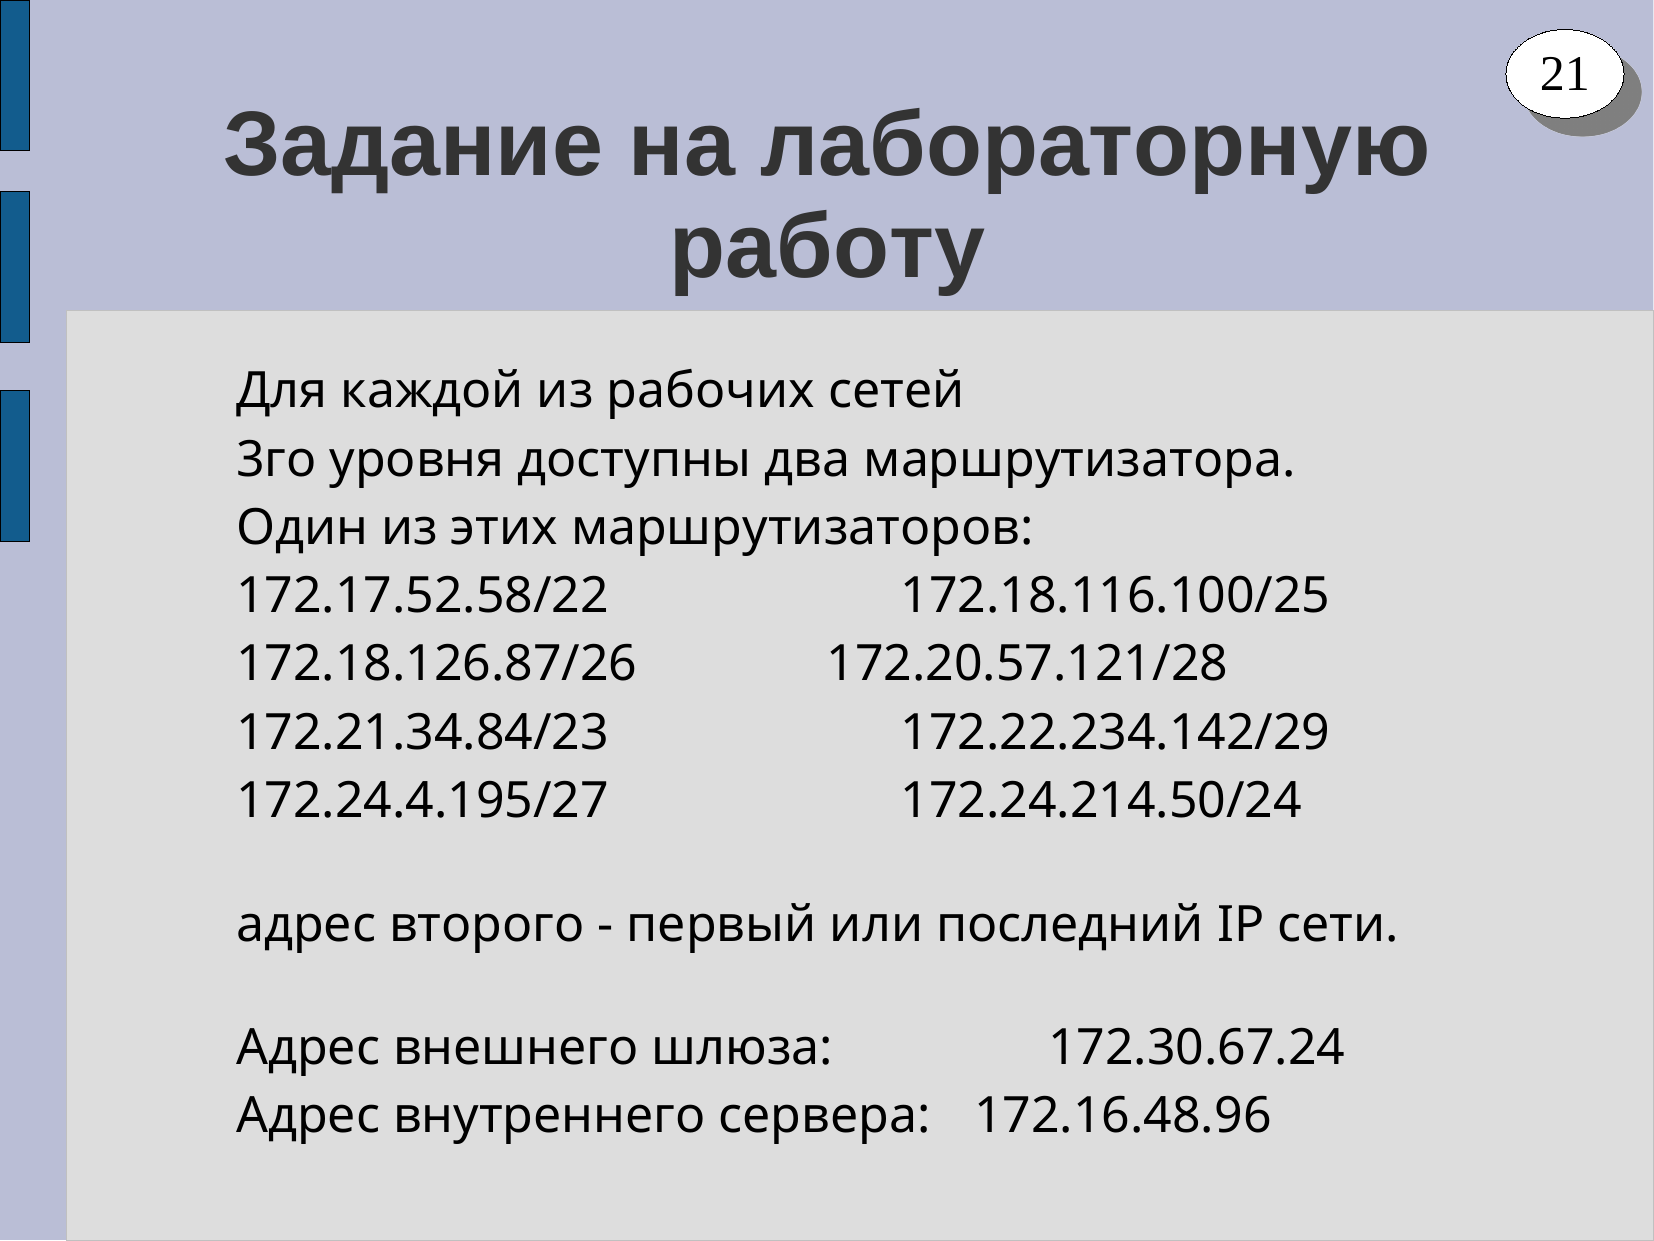

21
# Задание на лабораторную работу
Для каждой из рабочих сетей
3го уровня доступны два маршрутизатора.
Один из этих маршрутизаторов:
172.17.52.58/22				172.18.116.100/25
172.18.126.87/26			172.20.57.121/28
172.21.34.84/23				172.22.234.142/29
172.24.4.195/27				172.24.214.50/24
адрес второго - первый или последний IP сети.
Адрес внешнего шлюза: 			172.30.67.24
Адрес внутреннего сервера:	172.16.48.96